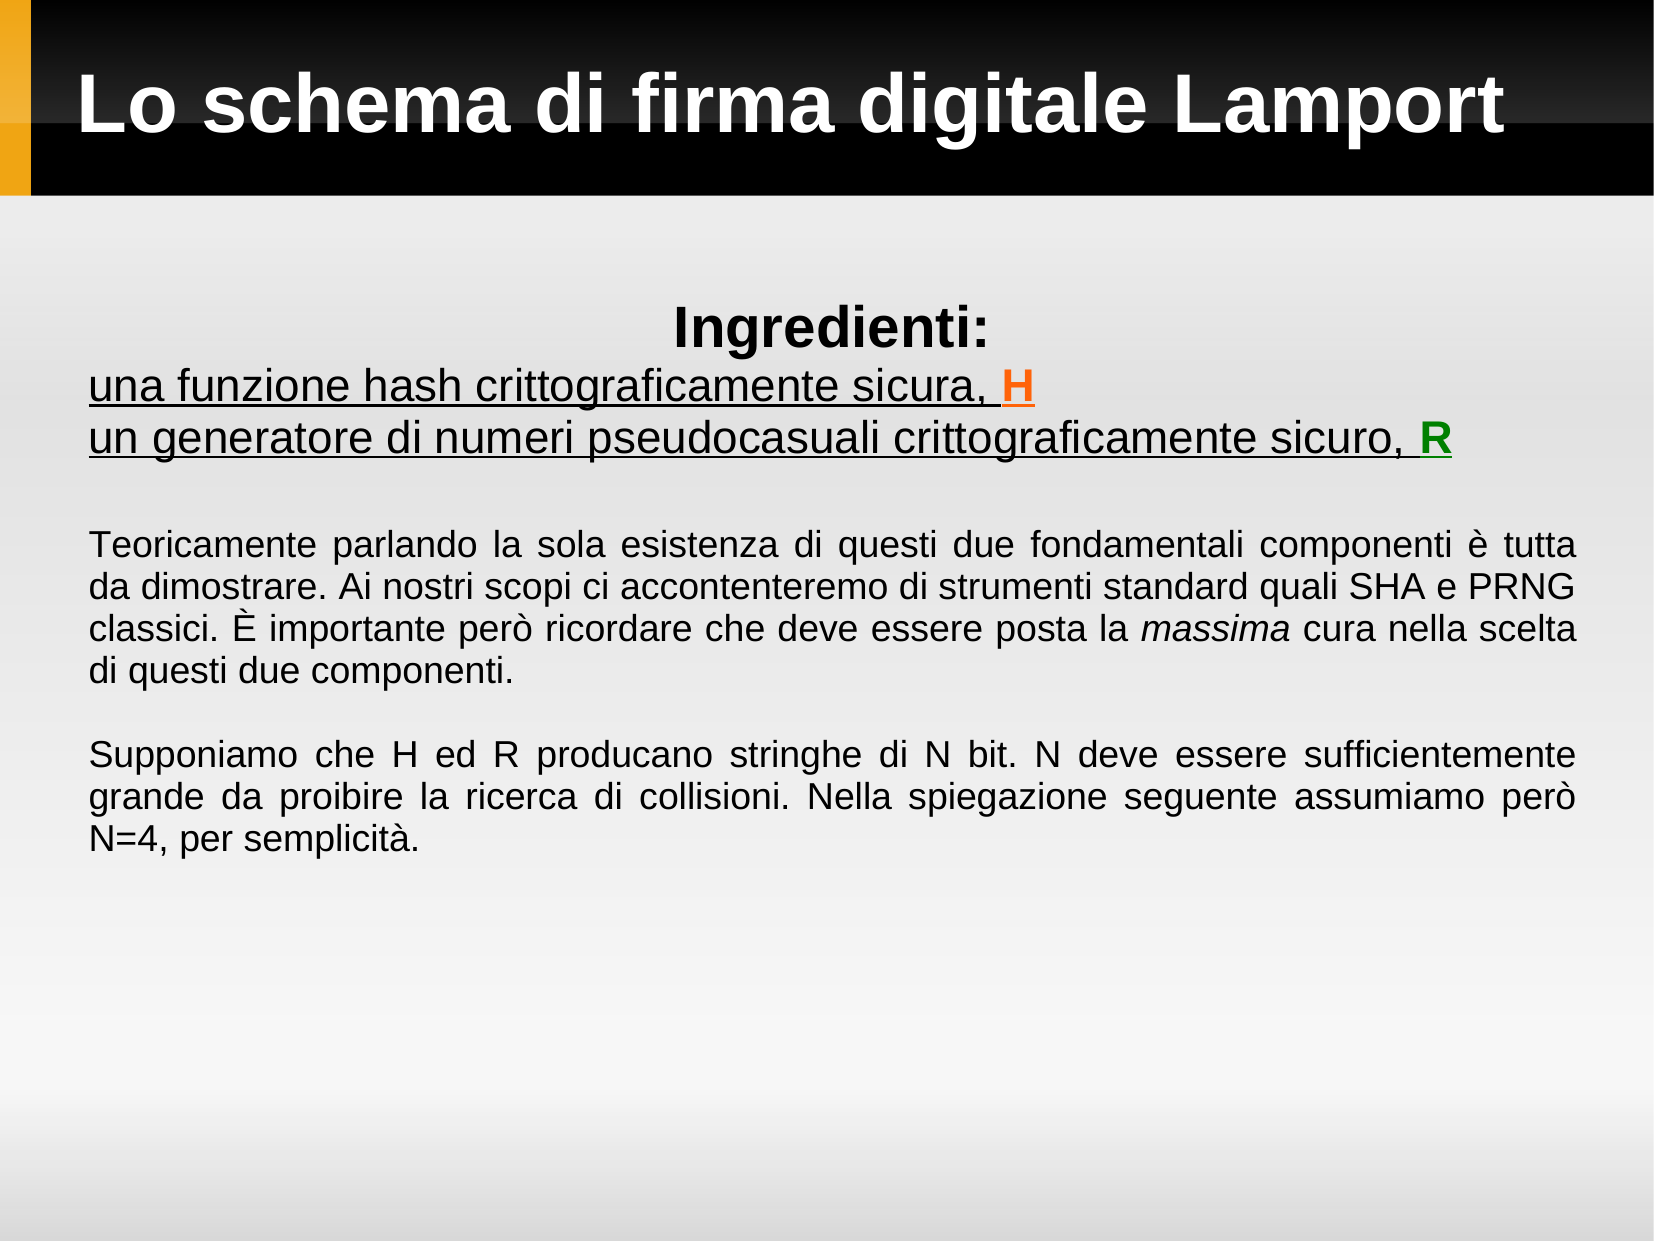

# Lo schema di firma digitale Lamport
Ingredienti:
una funzione hash crittograficamente sicura, H
un generatore di numeri pseudocasuali crittograficamente sicuro, R
Teoricamente parlando la sola esistenza di questi due fondamentali componenti è tutta da dimostrare. Ai nostri scopi ci accontenteremo di strumenti standard quali SHA e PRNG classici. È importante però ricordare che deve essere posta la massima cura nella scelta di questi due componenti.
Supponiamo che H ed R producano stringhe di N bit. N deve essere sufficientemente grande da proibire la ricerca di collisioni. Nella spiegazione seguente assumiamo però N=4, per semplicità.